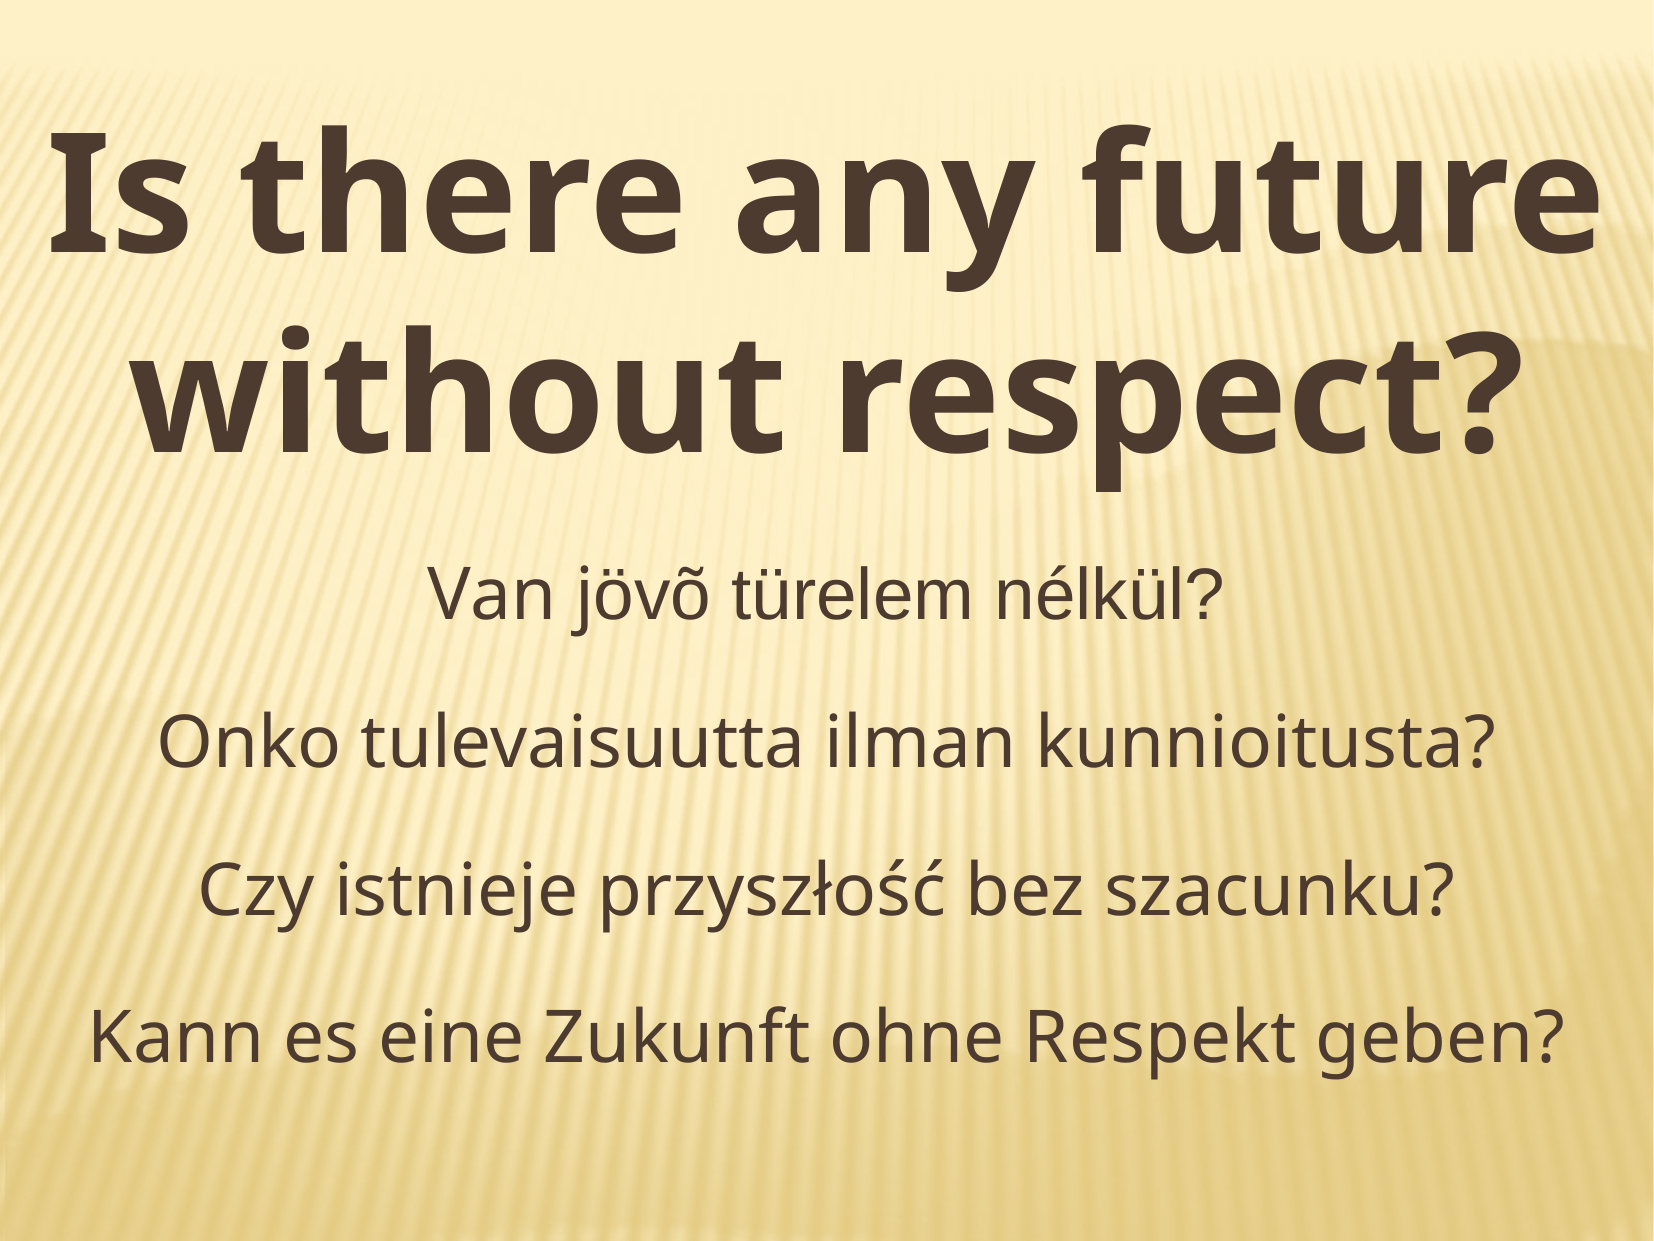

# Is there any future without respect?
Van jövõ türelem nélkül?
Onko tulevaisuutta ilman kunnioitusta?
Czy istnieje przyszłość bez szacunku?
Kann es eine Zukunft ohne Respekt geben?